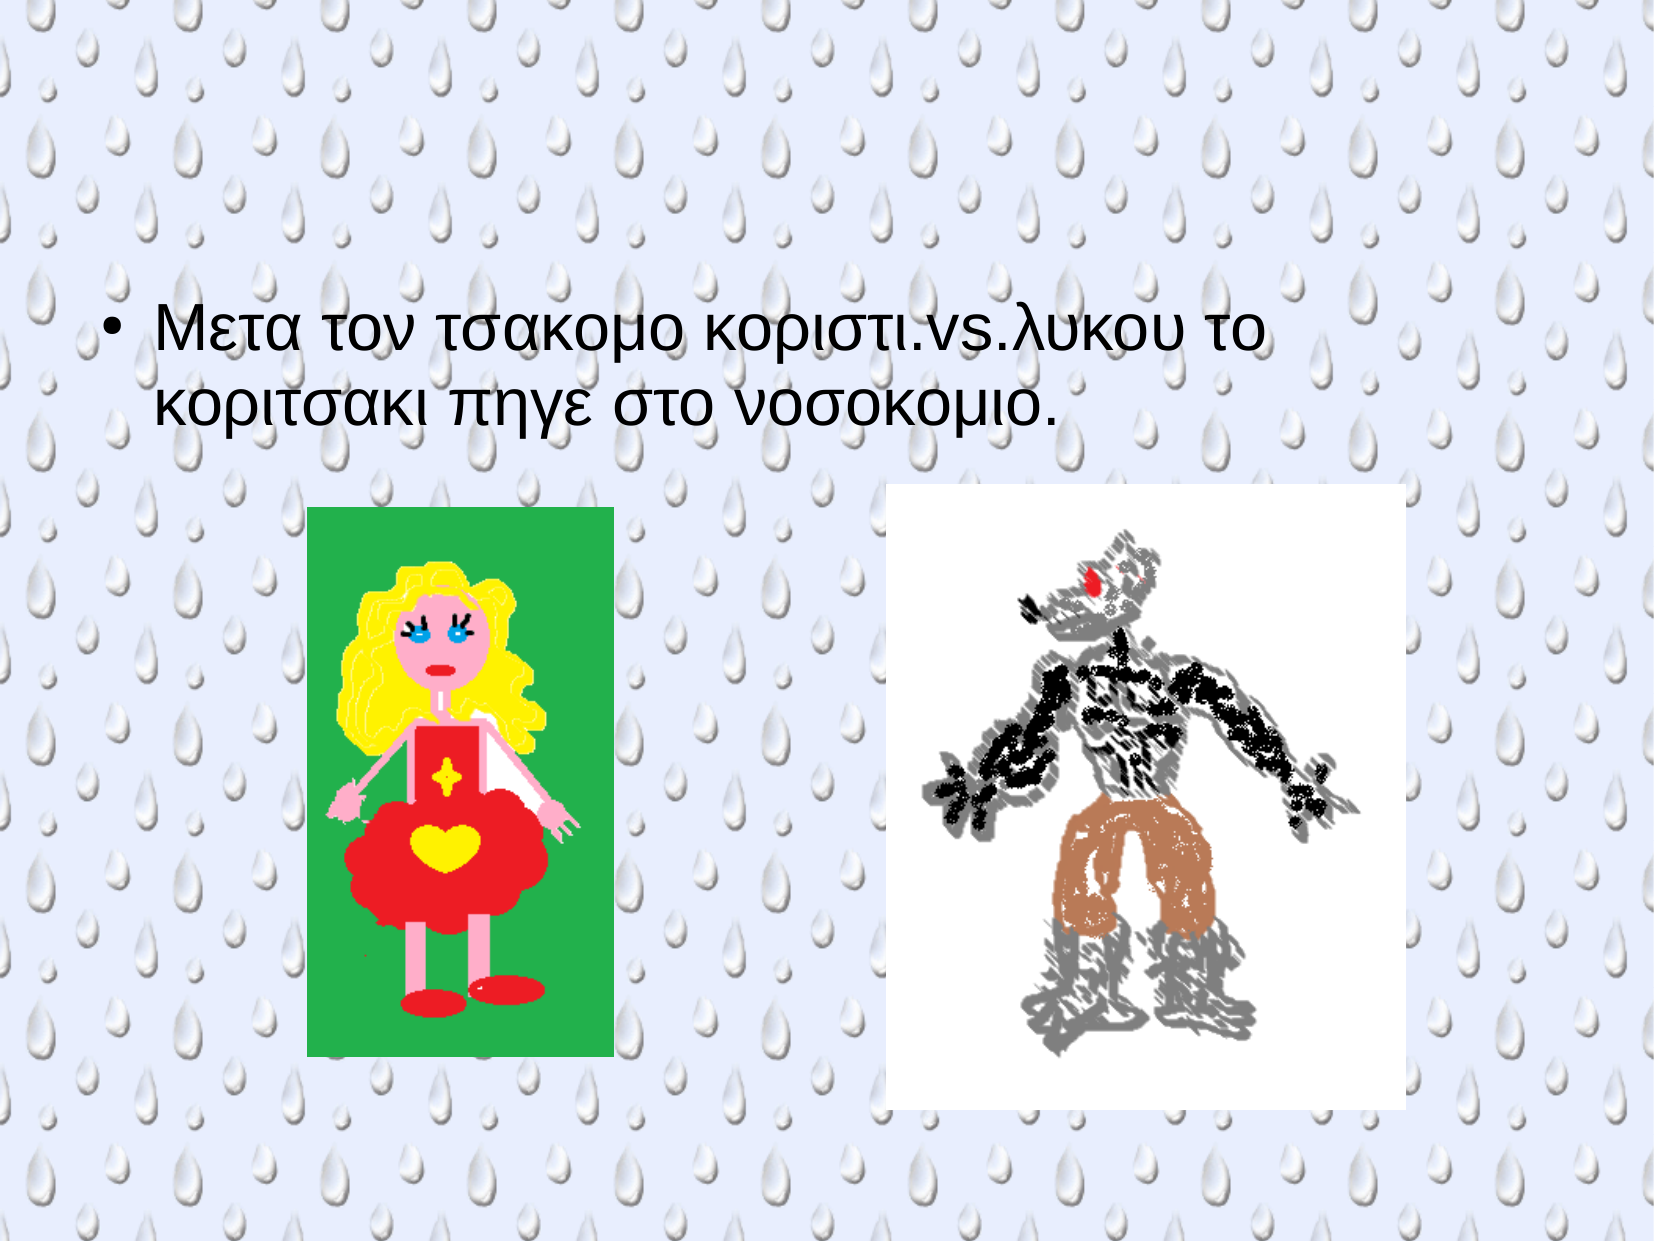

#
Μετα τον τσακομο κοριστι.vs.λυκου το κοριτσακι πηγε στο νοσοκομιο.